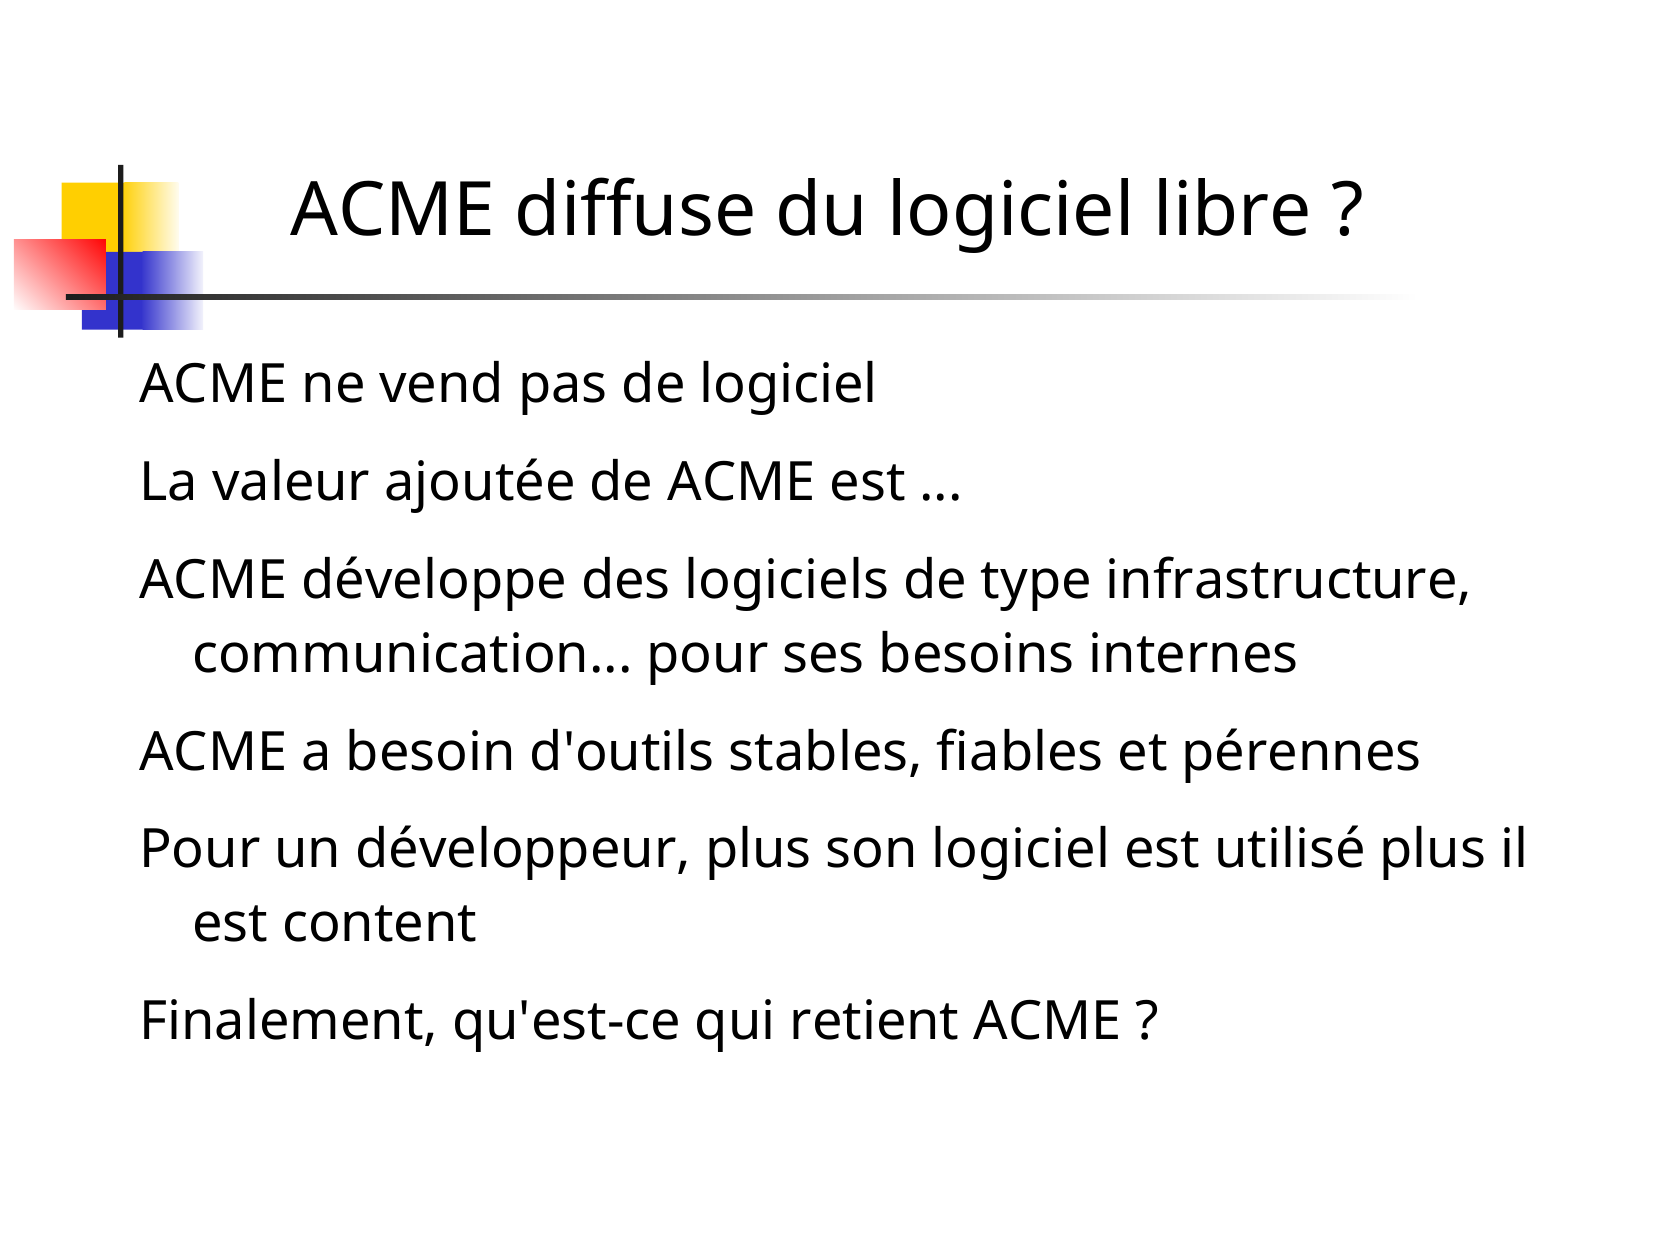

# ACME diffuse du logiciel libre ?
ACME ne vend pas de logiciel
La valeur ajoutée de ACME est ...
ACME développe des logiciels de type infrastructure, communication... pour ses besoins internes
ACME a besoin d'outils stables, fiables et pérennes
Pour un développeur, plus son logiciel est utilisé plus il est content
Finalement, qu'est-ce qui retient ACME ?